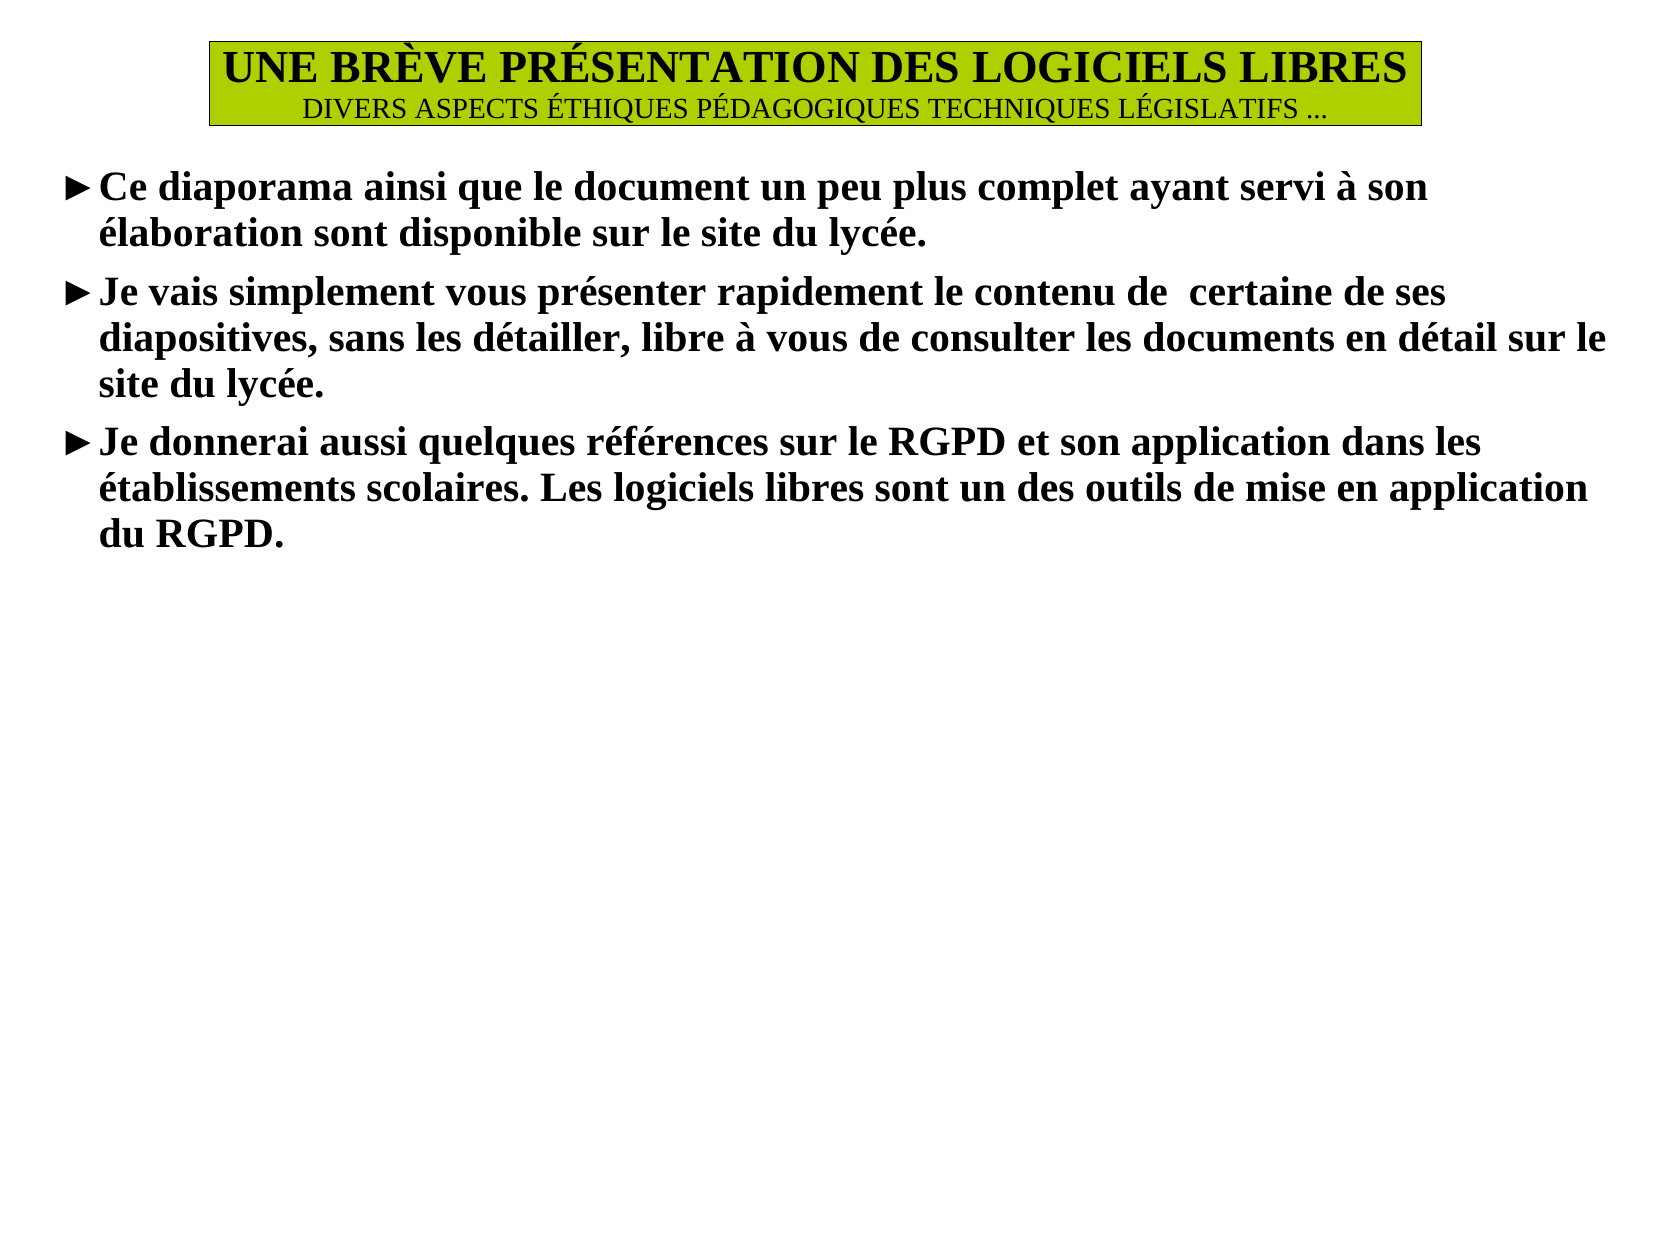

UNE BRÈVE PRÉSENTATION DES LOGICIELS LIBRES
DIVERS ASPECTS ÉTHIQUES PÉDAGOGIQUES TECHNIQUES LÉGISLATIFS ...
►Ce diaporama ainsi que le document un peu plus complet ayant servi à son élaboration sont disponible sur le site du lycée.
►Je vais simplement vous présenter rapidement le contenu de certaine de ses diapositives, sans les détailler, libre à vous de consulter les documents en détail sur le site du lycée.
►Je donnerai aussi quelques références sur le RGPD et son application dans les établissements scolaires. Les logiciels libres sont un des outils de mise en application du RGPD.